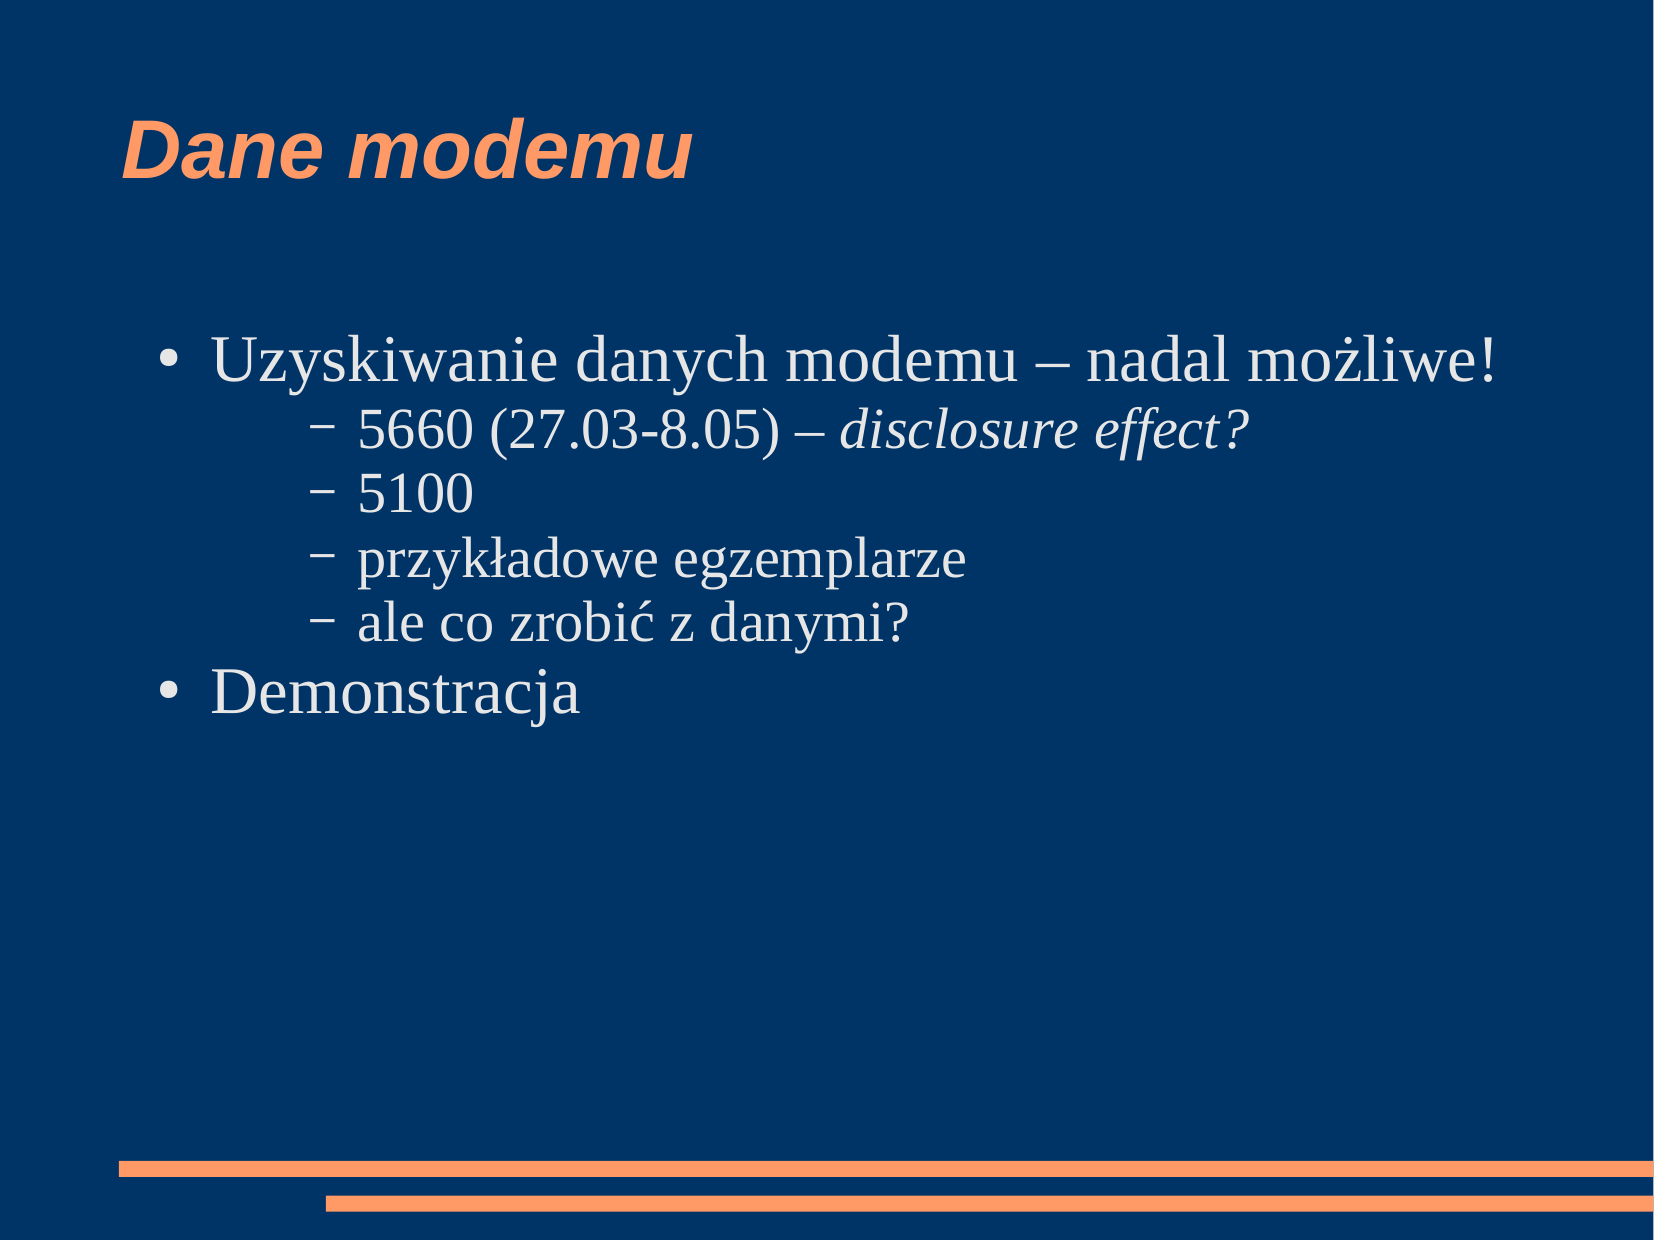

# Dane modemu
Uzyskiwanie danych modemu – nadal możliwe!
5660 (27.03-8.05) – disclosure effect?
5100
przykładowe egzemplarze
ale co zrobić z danymi?
Demonstracja